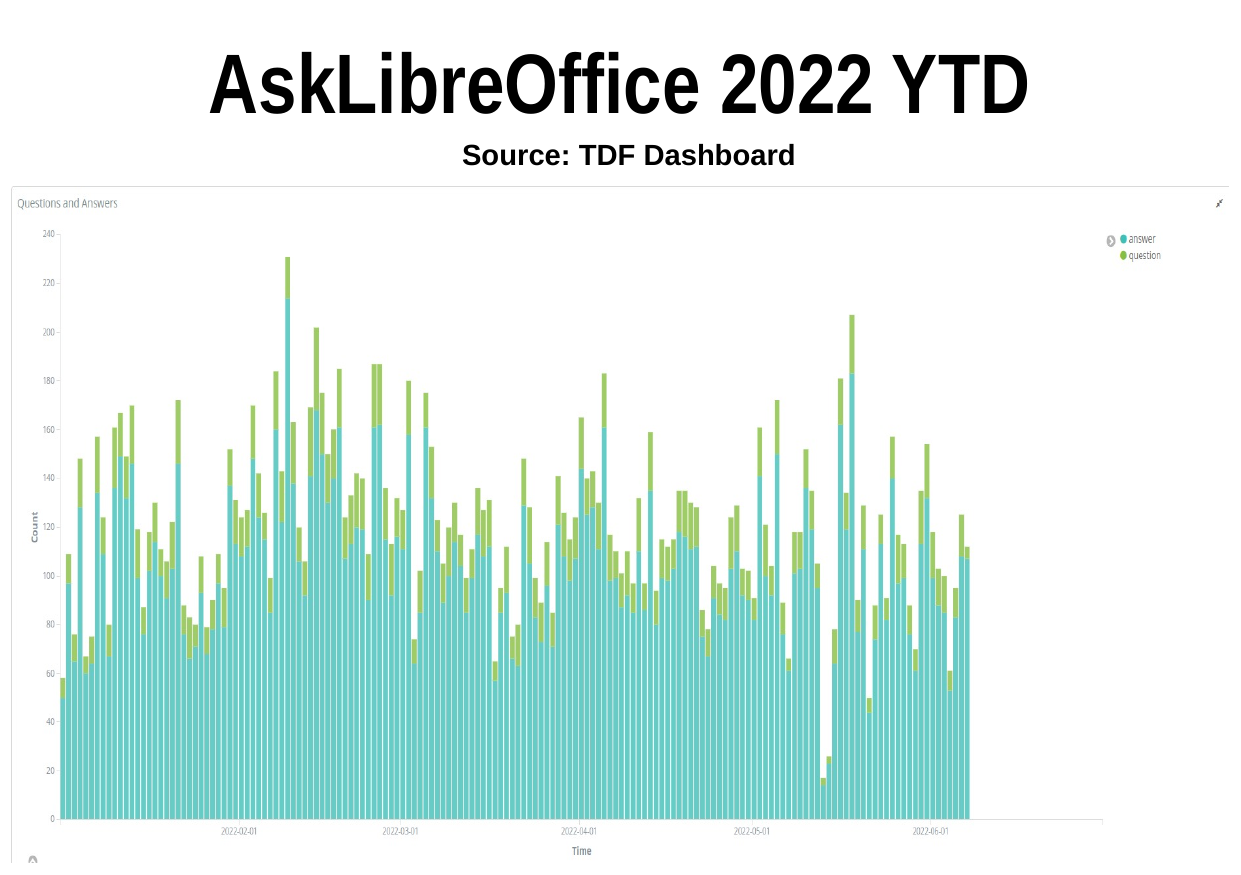

# AskLibreOffice 2022 YTD
Source: TDF Dashboard